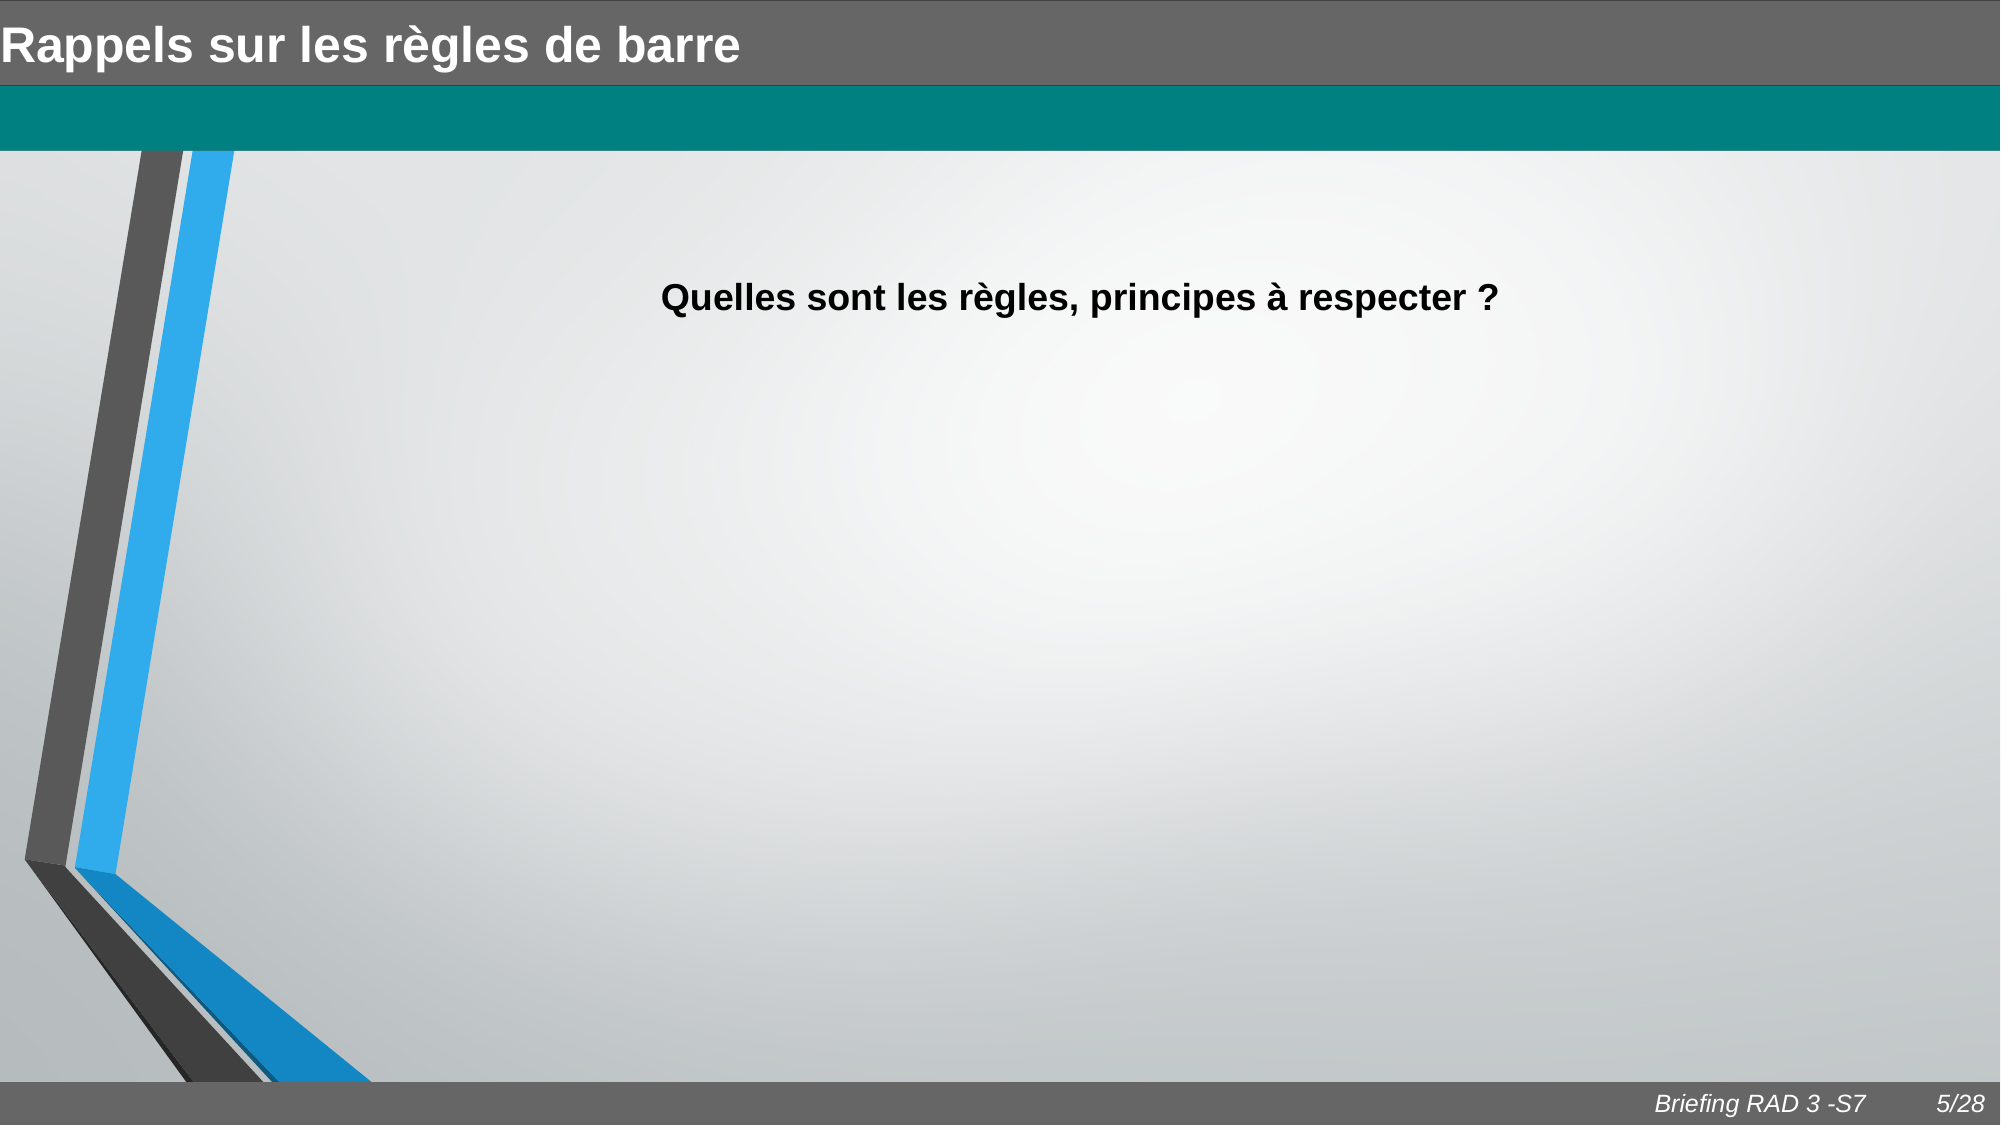

# Rappels sur les règles de barre
Quelles sont les règles, principes à respecter ?
Briefing RAD 3 -S7 /28